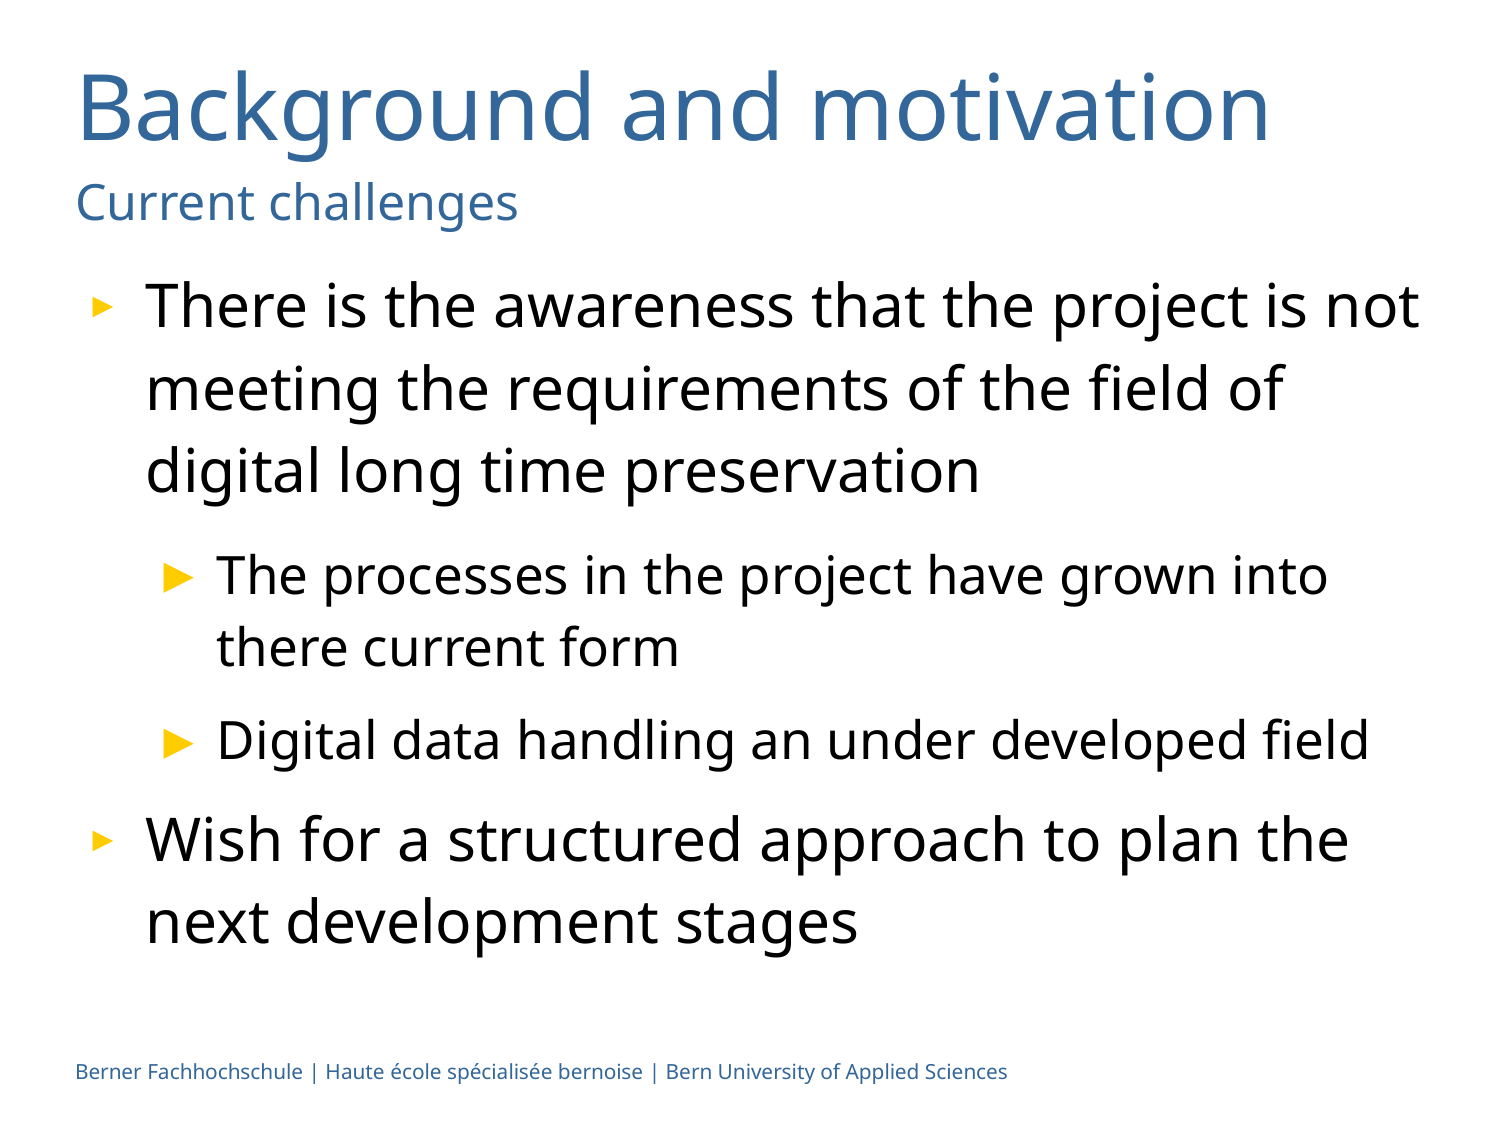

# Background and motivation Current challenges
There is the awareness that the project is not meeting the requirements of the field of digital long time preservation
The processes in the project have grown into there current form
Digital data handling an under developed field
Wish for a structured approach to plan the next development stages